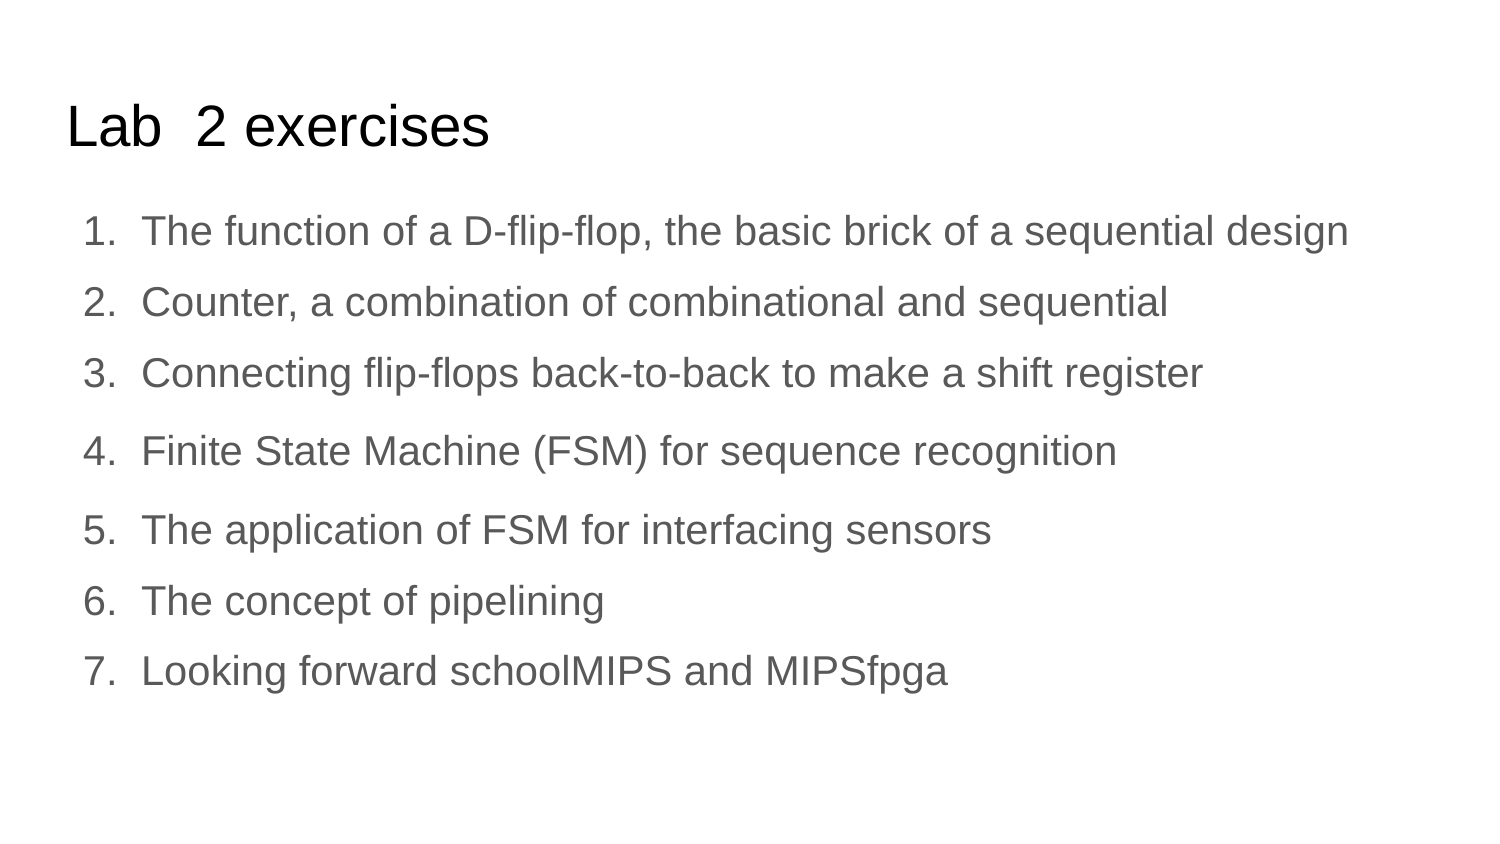

# Lab 2 exercises
The function of a D-flip-flop, the basic brick of a sequential design
Counter, a combination of combinational and sequential
Connecting flip-flops back-to-back to make a shift register
Finite State Machine (FSM) for sequence recognition
The application of FSM for interfacing sensors
The concept of pipelining
Looking forward schoolMIPS and MIPSfpga